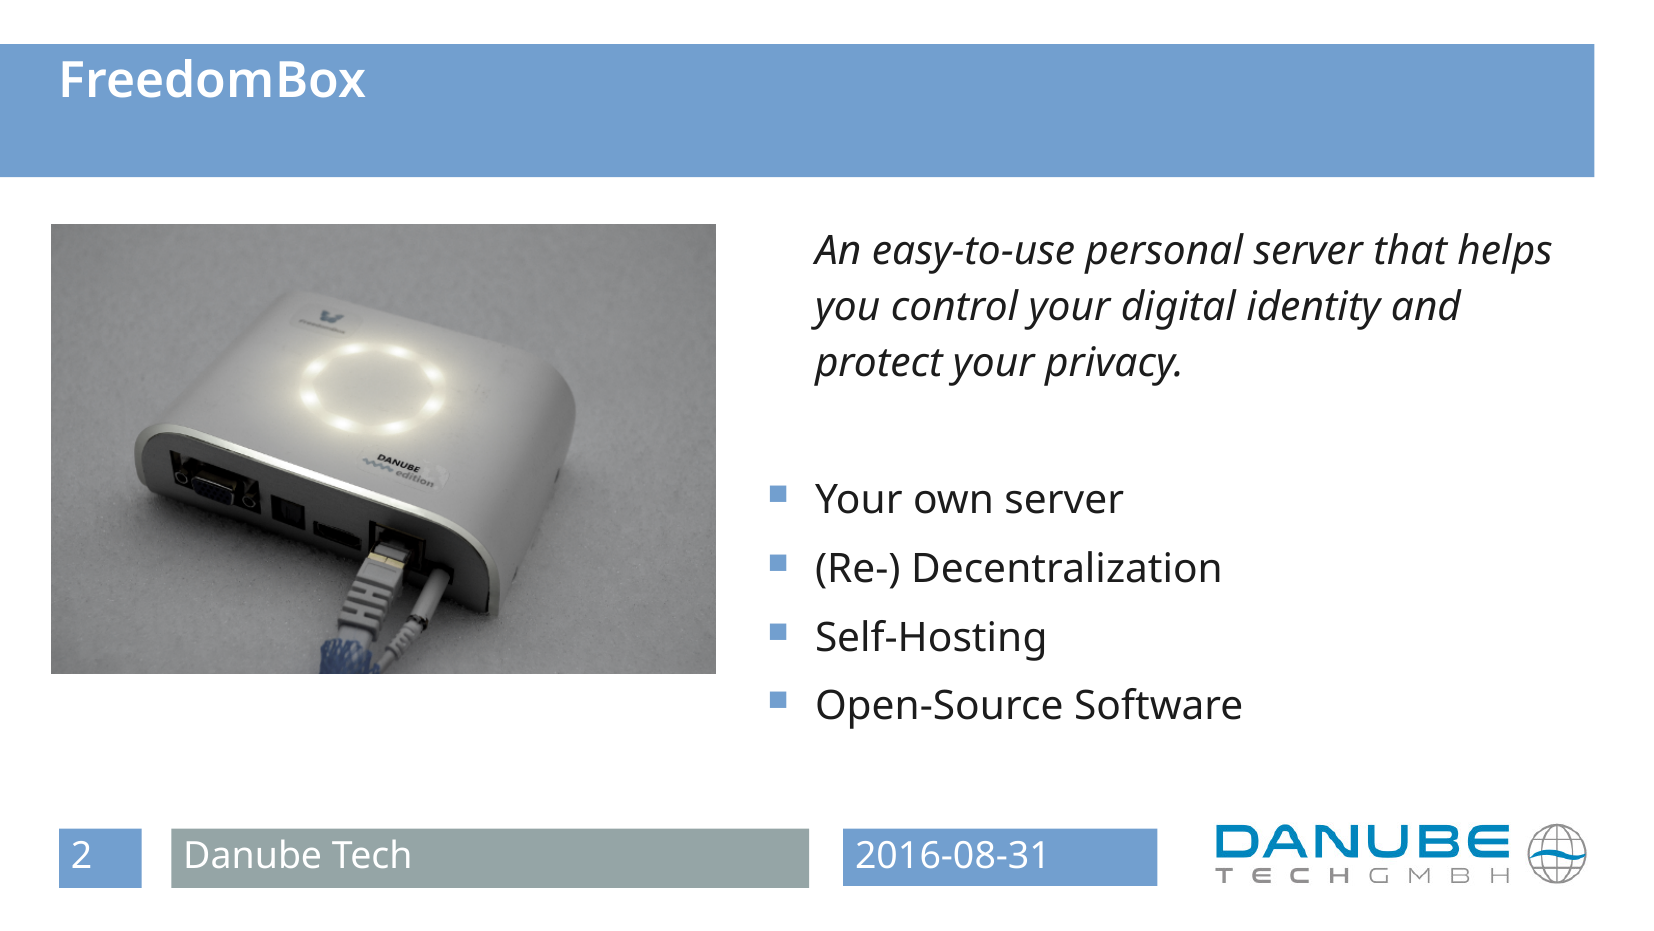

# FreedomBox
An easy-to-use personal server that helps you control your digital identity and protect your privacy.
Your own server
(Re-) Decentralization
Self-Hosting
Open-Source Software
2
Danube Tech
2016-08-31